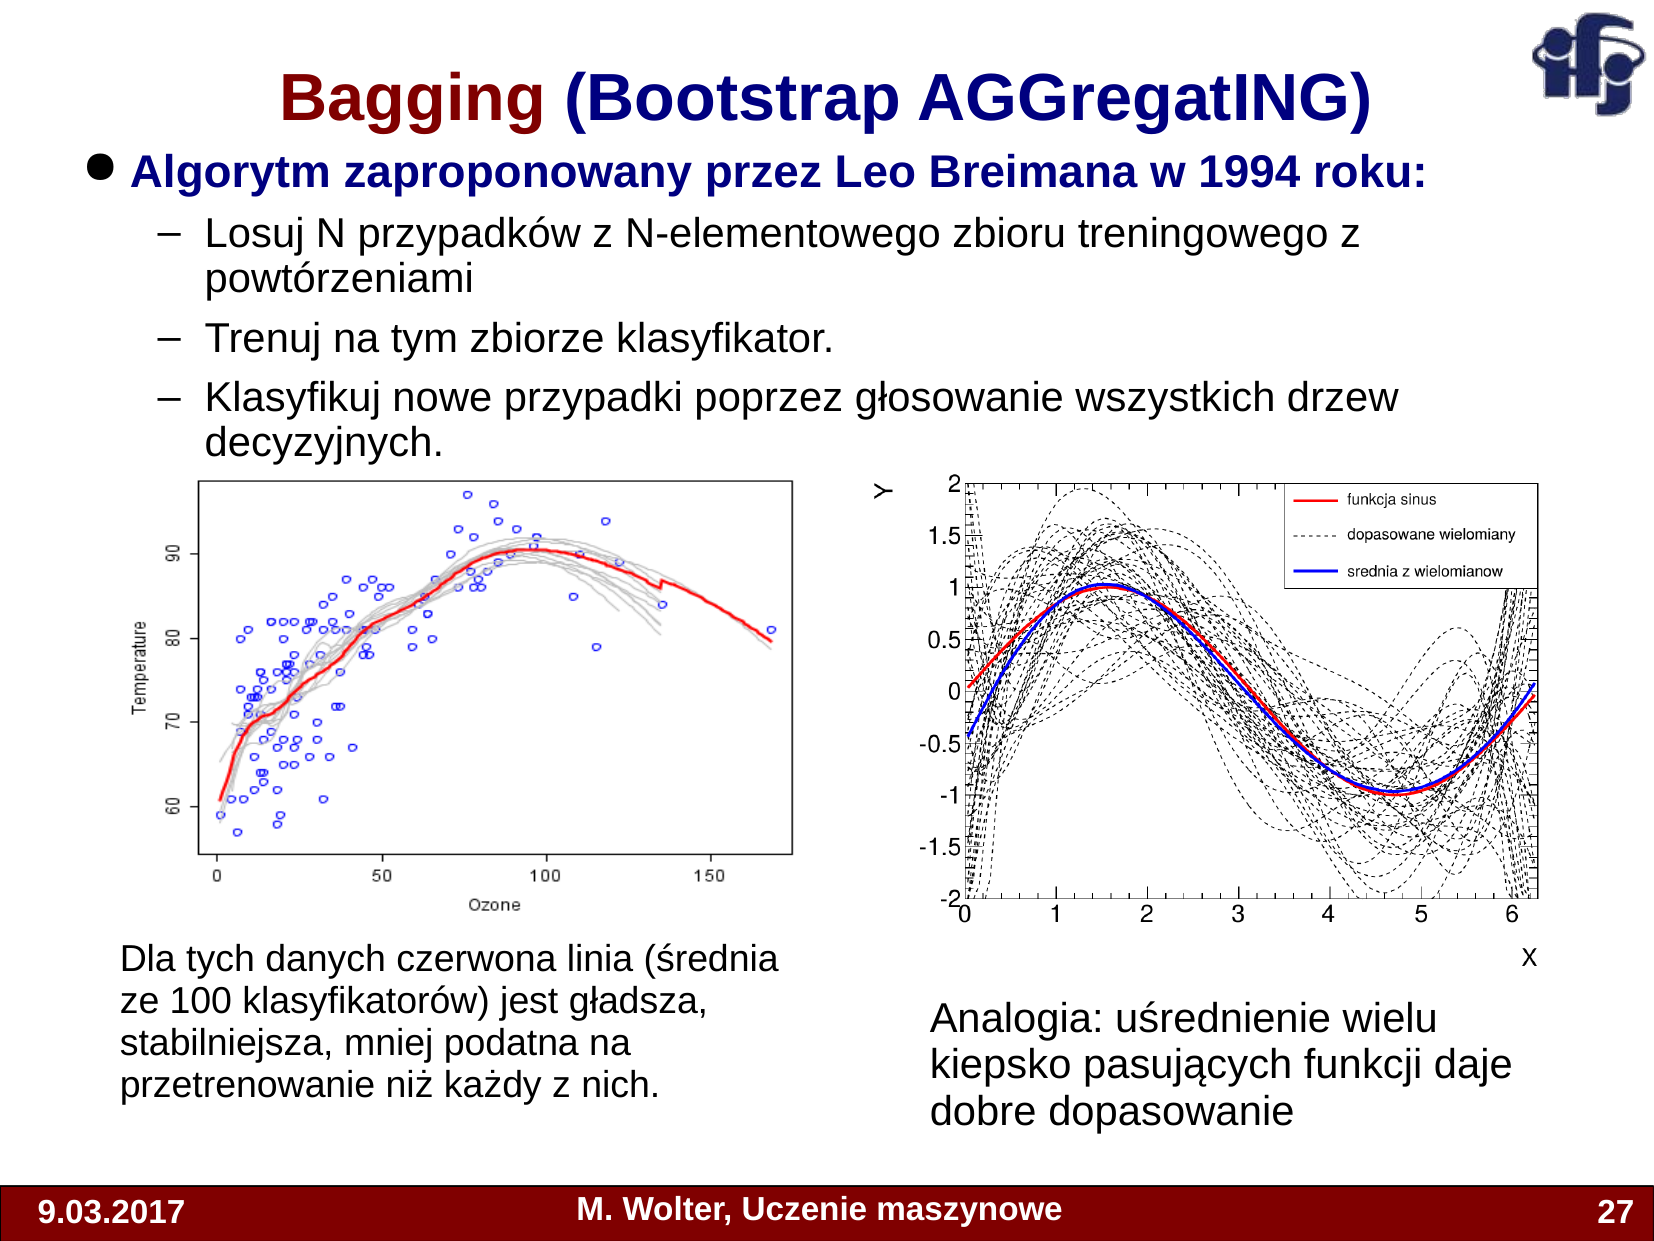

# Bagging (Bootstrap AGGregatING)
Algorytm zaproponowany przez Leo Breimana w 1994 roku:
Losuj N przypadków z N-elementowego zbioru treningowego z powtórzeniami
Trenuj na tym zbiorze klasyfikator.
Klasyfikuj nowe przypadki poprzez głosowanie wszystkich drzew decyzyjnych.
Dla tych danych czerwona linia (średnia ze 100 klasyfikatorów) jest gładsza, stabilniejsza, mniej podatna na przetrenowanie niż każdy z nich.
Analogia: uśrednienie wielu kiepsko pasujących funkcji daje dobre dopasowanie
9.03.2017
Machine Learning, M. Wolter